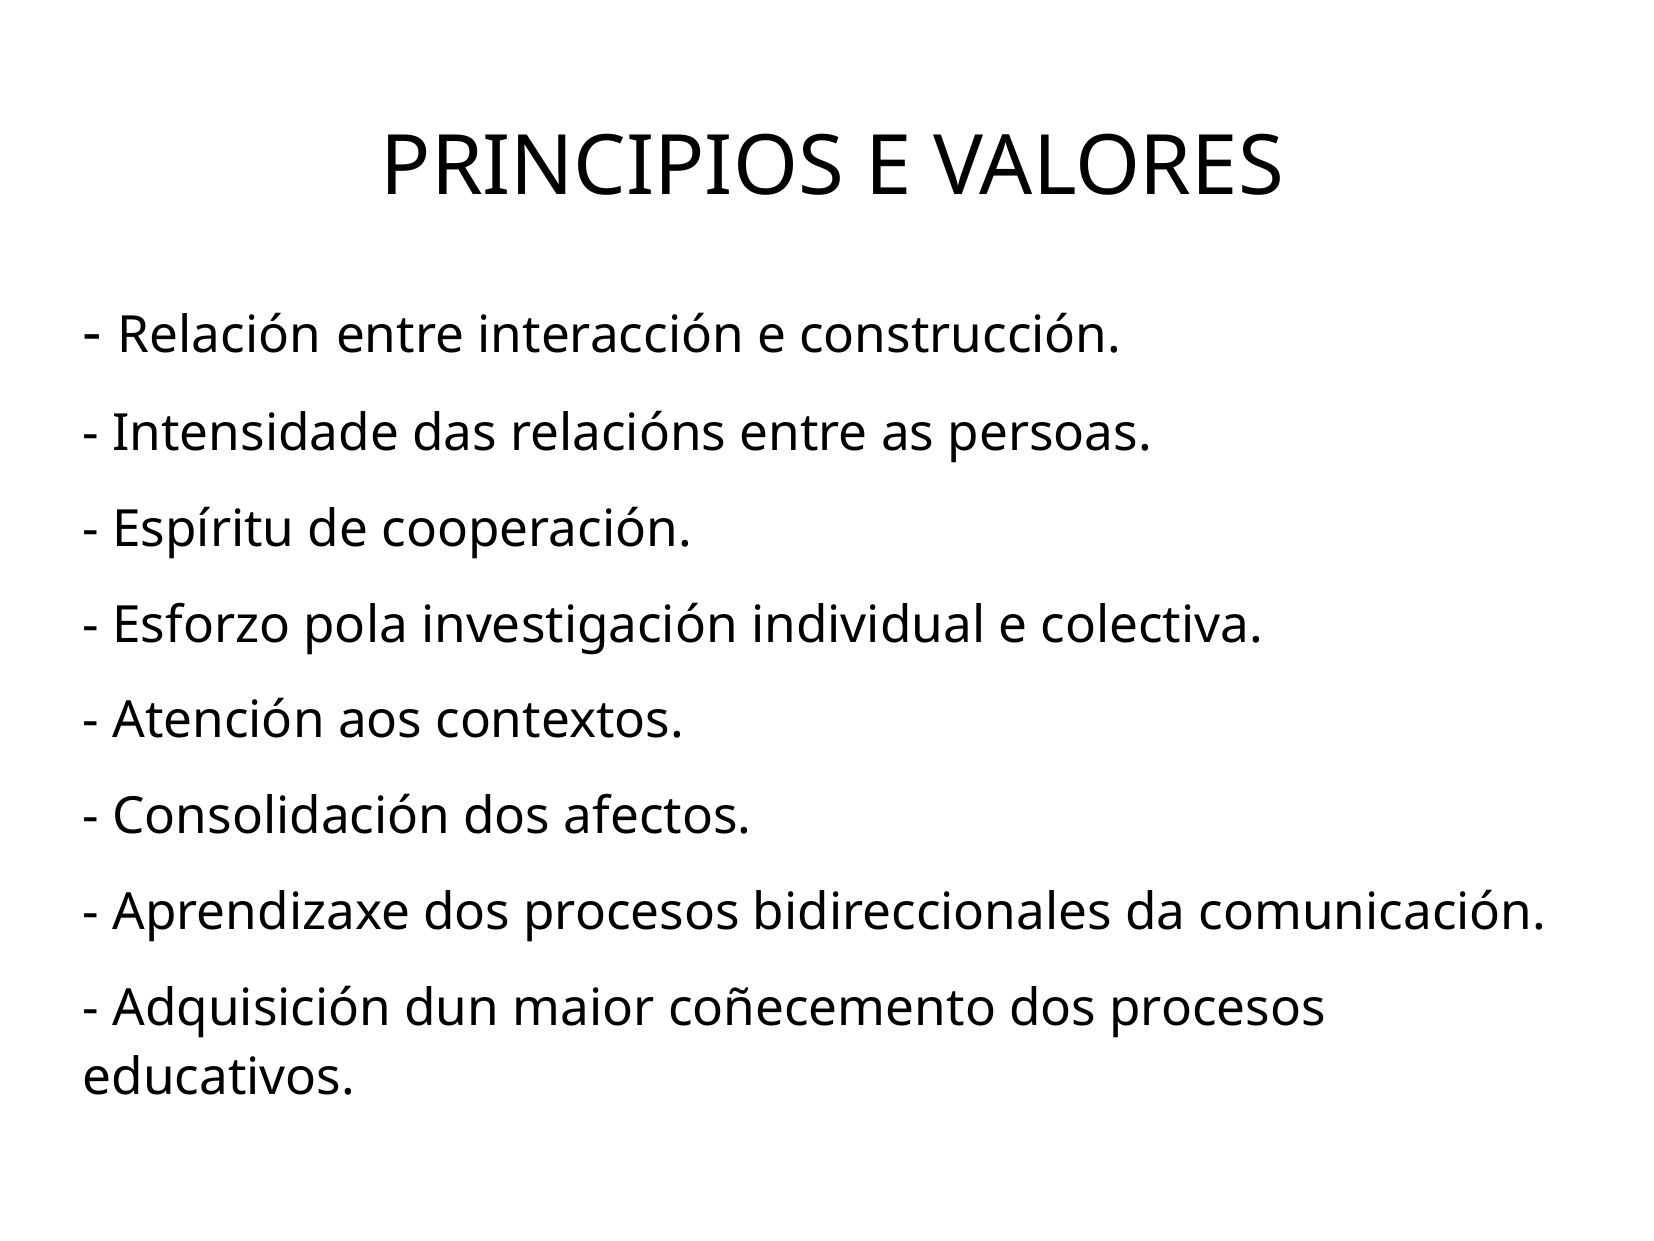

# PRINCIPIOS E VALORES
- Relación entre interacción e construcción.
- Intensidade das relacións entre as persoas.
- Espíritu de cooperación.
- Esforzo pola investigación individual e colectiva.
- Atención aos contextos.
- Consolidación dos afectos.
- Aprendizaxe dos procesos bidireccionales da comunicación.
- Adquisición dun maior coñecemento dos procesos educativos.